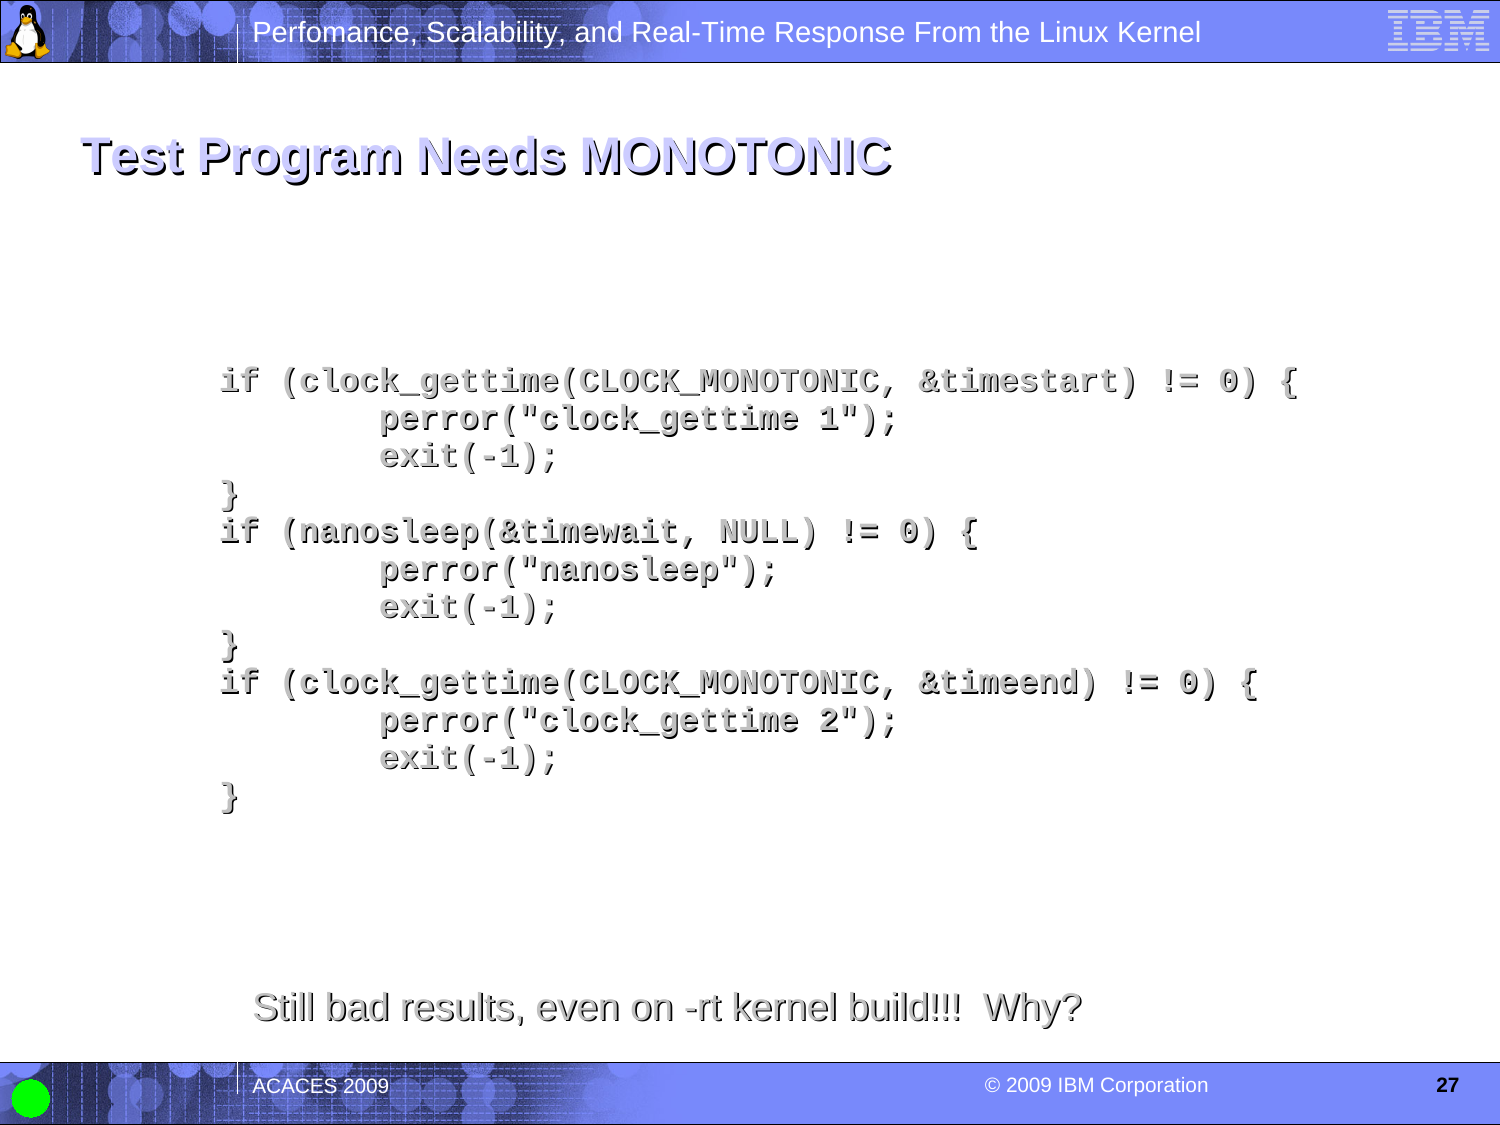

# Test Program Needs MONOTONIC
if (clock_gettime(CLOCK_MONOTONIC, &timestart) != 0) {
 perror("clock_gettime 1");
 exit(-1);
}
if (nanosleep(&timewait, NULL) != 0) {
 perror("nanosleep");
 exit(-1);
}
if (clock_gettime(CLOCK_MONOTONIC, &timeend) != 0) {
 perror("clock_gettime 2");
 exit(-1);
}
Still bad results, even on -rt kernel build!!! Why?
27